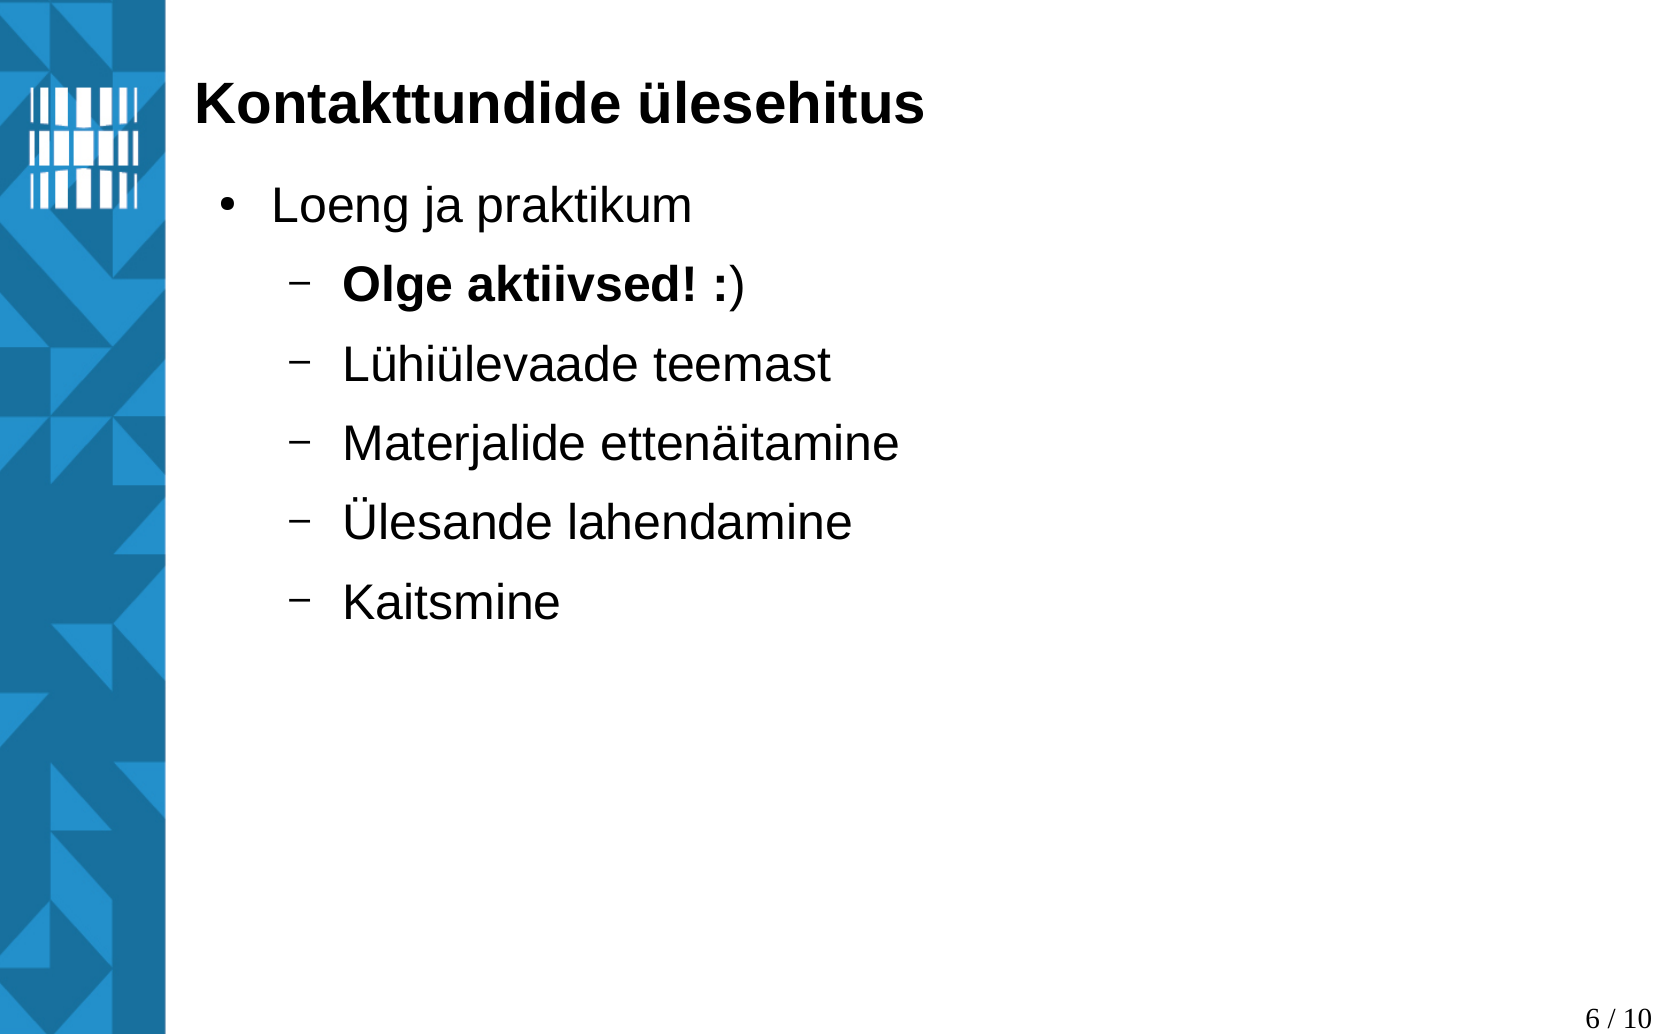

# Kontakttundide ülesehitus
Loeng ja praktikum
Olge aktiivsed! :)
Lühiülevaade teemast
Materjalide ettenäitamine
Ülesande lahendamine
Kaitsmine